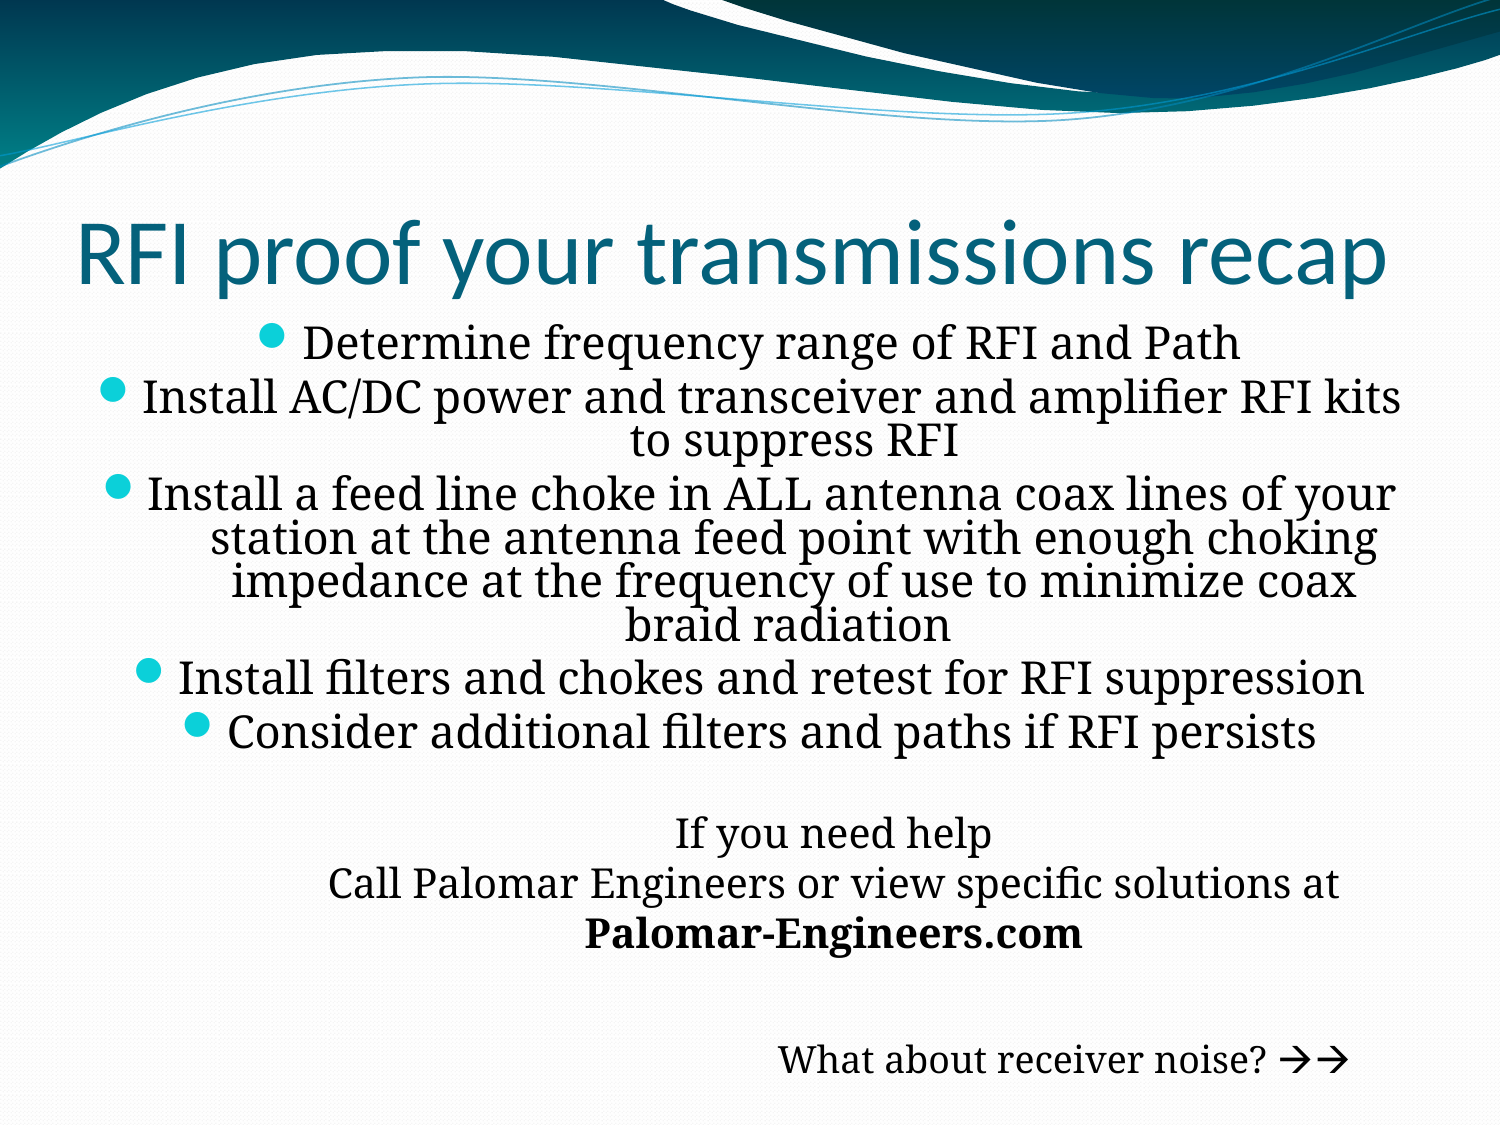

# RFI proof your transmissions recap
Determine frequency range of RFI and Path
Install AC/DC power and transceiver and amplifier RFI kits to suppress RFI
Install a feed line choke in ALL antenna coax lines of your station at the antenna feed point with enough choking impedance at the frequency of use to minimize coax braid radiation
Install filters and chokes and retest for RFI suppression
Consider additional filters and paths if RFI persists
If you need help
Call Palomar Engineers or view specific solutions at
Palomar-Engineers.com
What about receiver noise? 